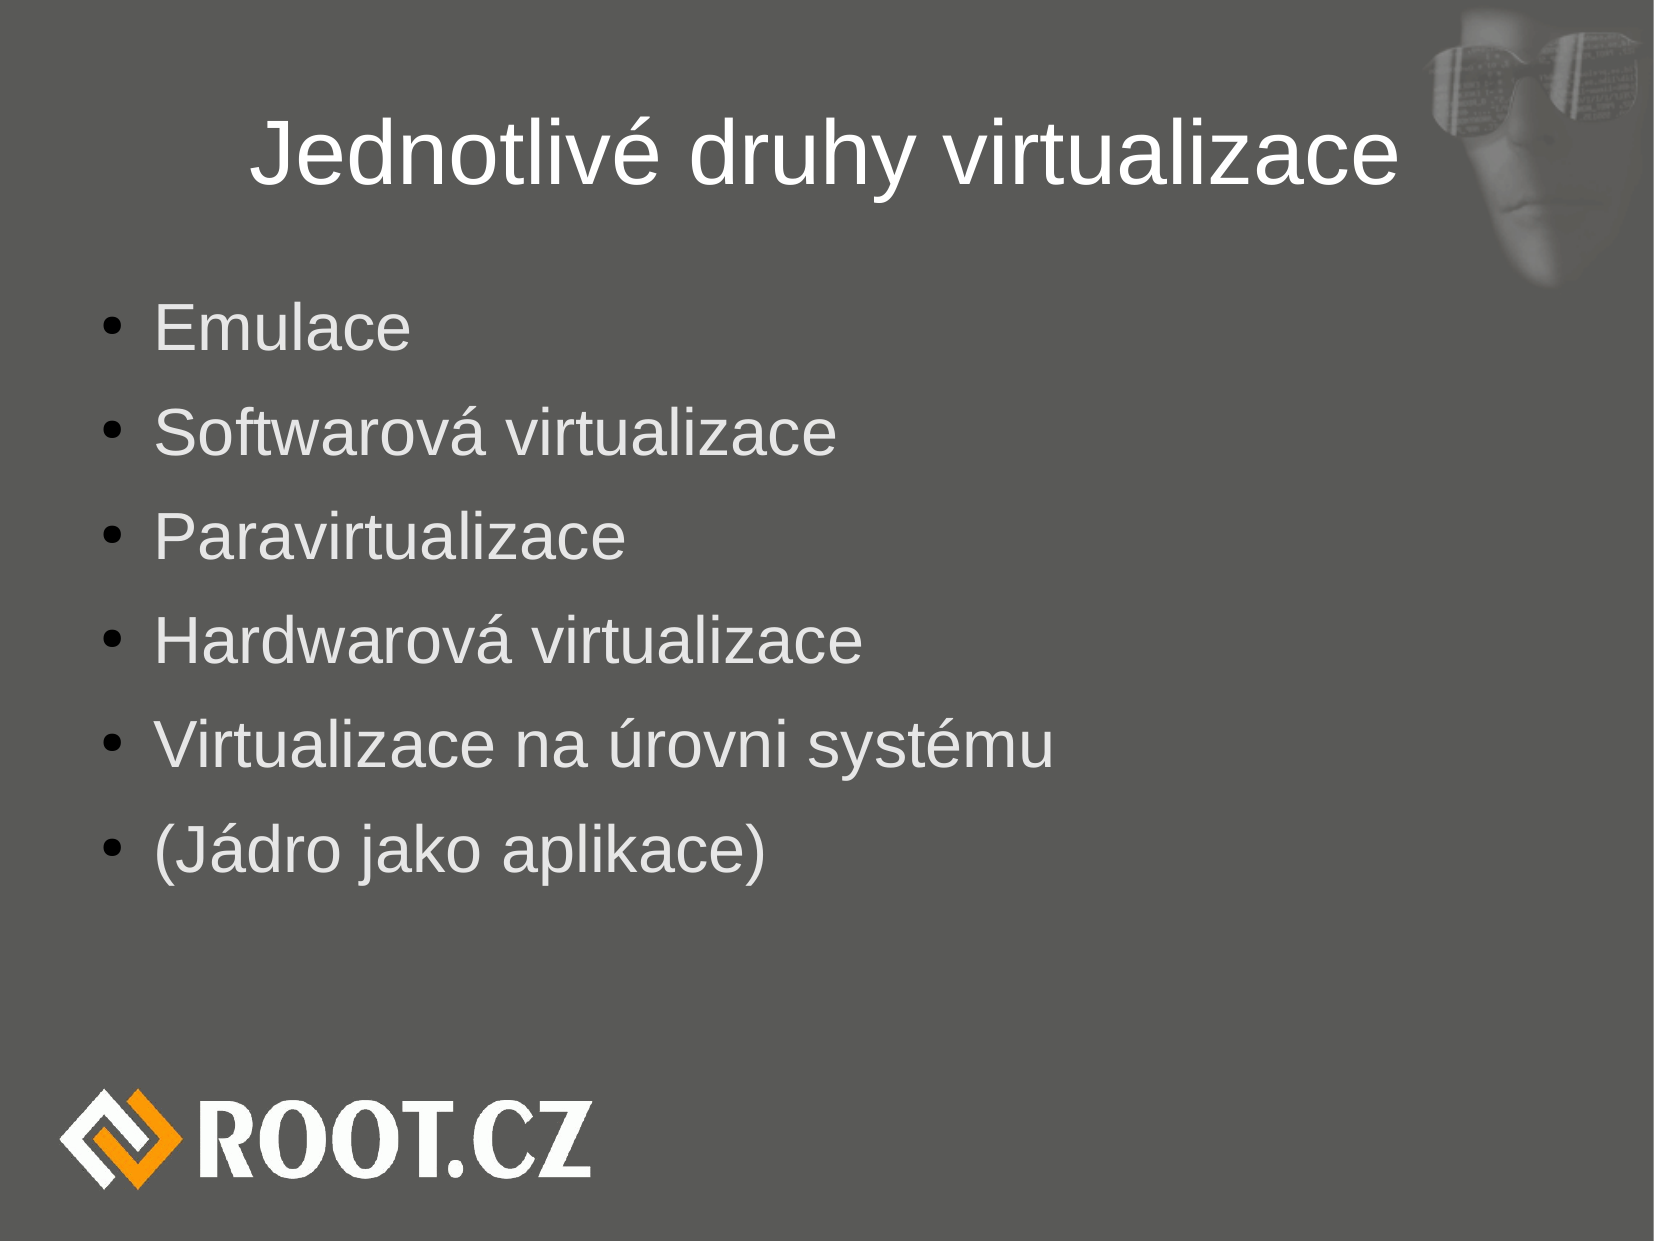

# Jednotlivé druhy virtualizace
Emulace
Softwarová virtualizace
Paravirtualizace
Hardwarová virtualizace
Virtualizace na úrovni systému
(Jádro jako aplikace)